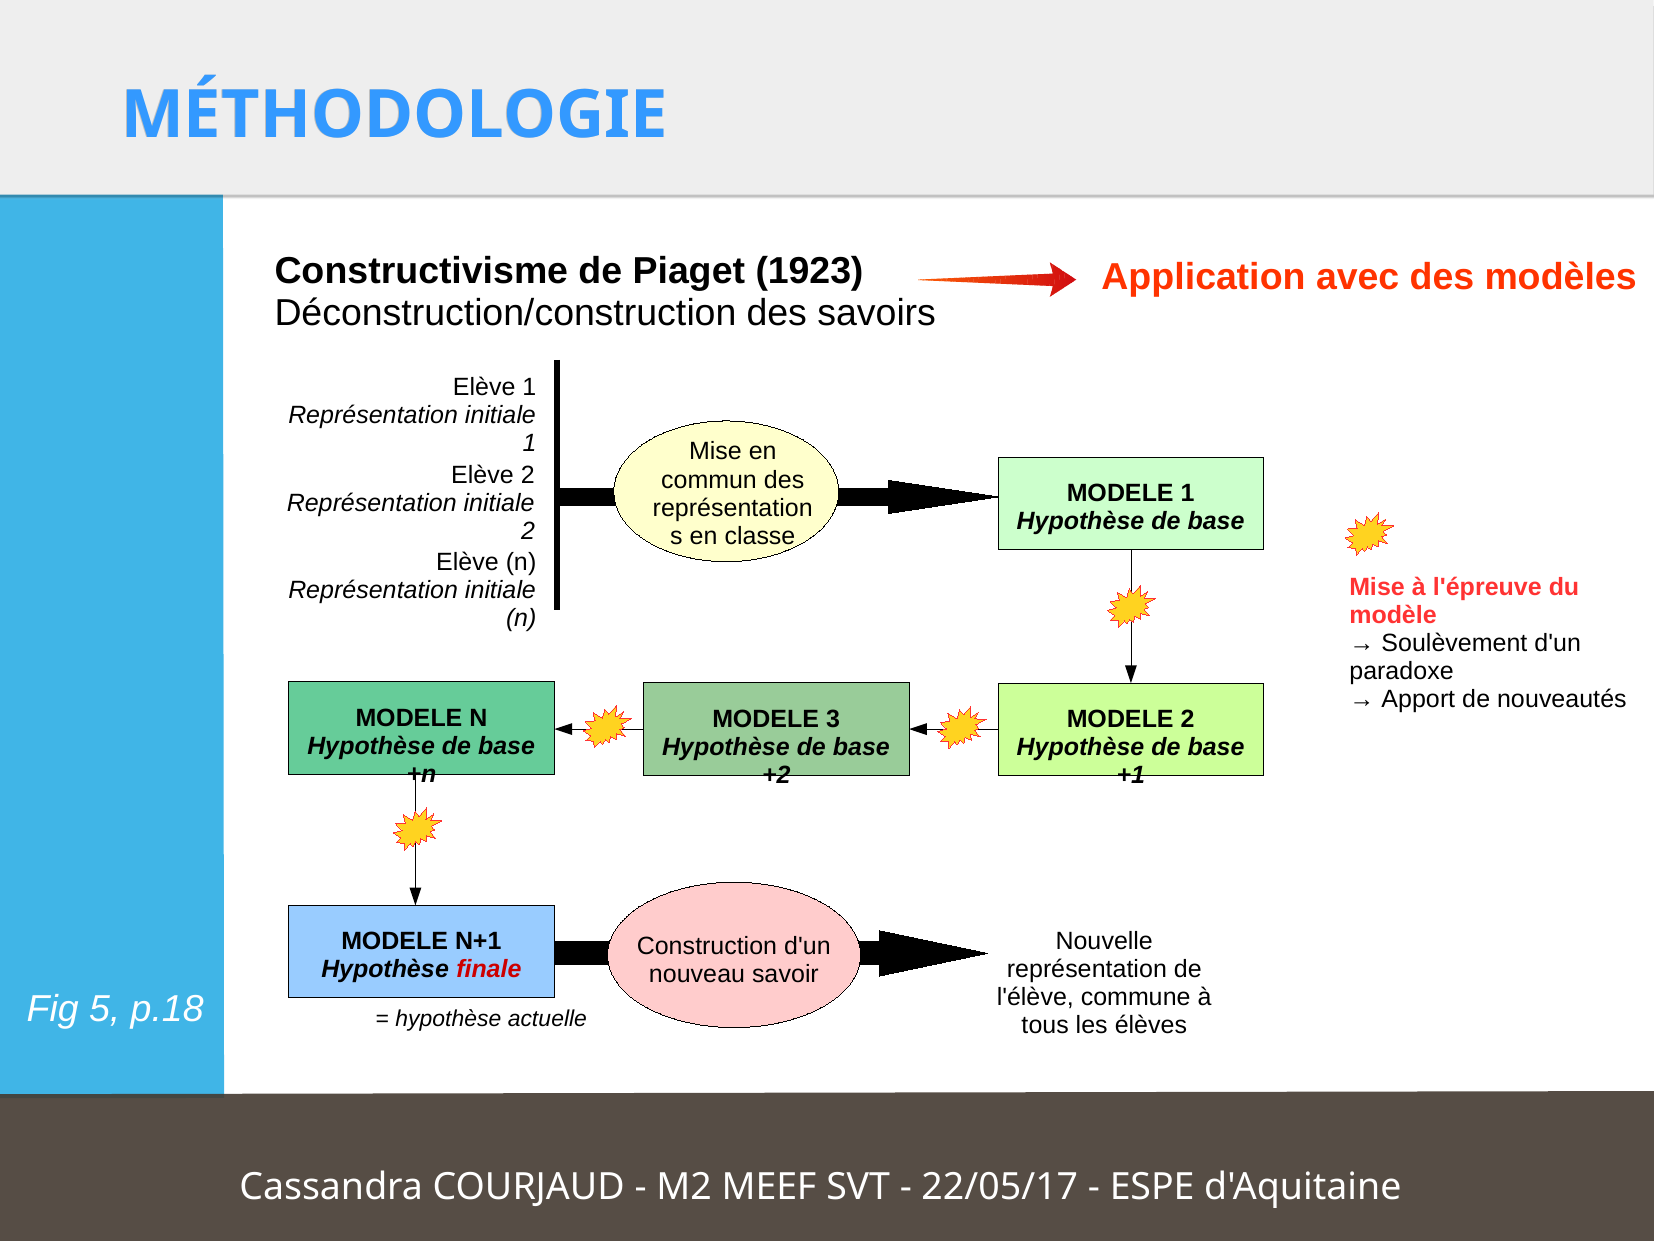

MÉTHODOLOGIE
Constructivisme de Piaget (1923)
Déconstruction/construction des savoirs
Application avec des modèles
Elève 1
Représentation initiale 1
Mise en commun des représentations en classe
Elève 2
Représentation initiale 2
MODELE 1
Hypothèse de base
Elève (n)
Représentation initiale (n)
Mise à l'épreuve du modèle
→ Soulèvement d'un paradoxe
→ Apport de nouveautés
MODELE N
Hypothèse de base +n
MODELE 3
Hypothèse de base +2
MODELE 2
Hypothèse de base +1
Nouvelle représentation de l'élève, commune à tous les élèves
MODELE N+1
Hypothèse finale
Construction d'un nouveau savoir
Fig 5, p.18
= hypothèse actuelle
Cassandra COURJAUD - M2 MEEF SVT - 22/05/17 - ESPE d'Aquitaine